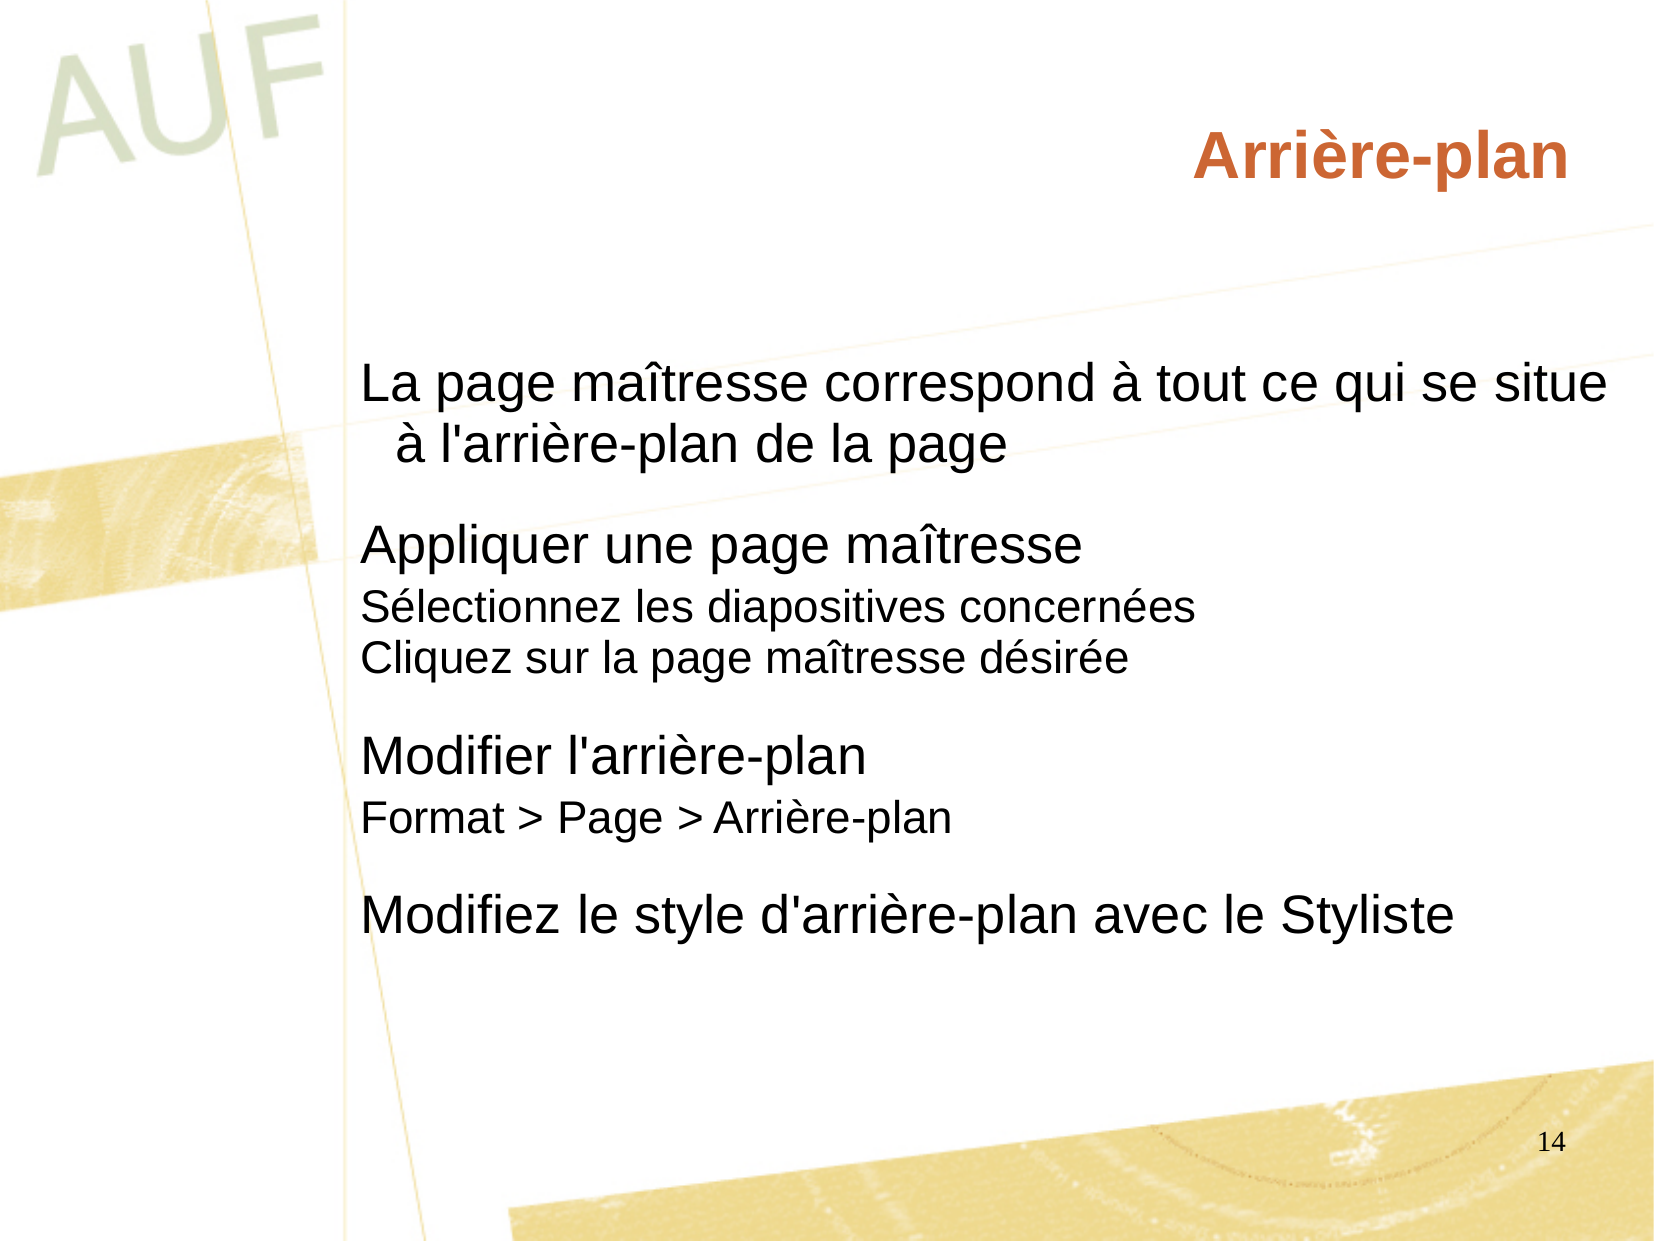

# Arrière-plan
La page maîtresse correspond à tout ce qui se situe à l'arrière-plan de la page
Appliquer une page maîtresse
Sélectionnez les diapositives concernées
Cliquez sur la page maîtresse désirée
Modifier l'arrière-plan
Format > Page > Arrière-plan
Modifiez le style d'arrière-plan avec le Styliste
14